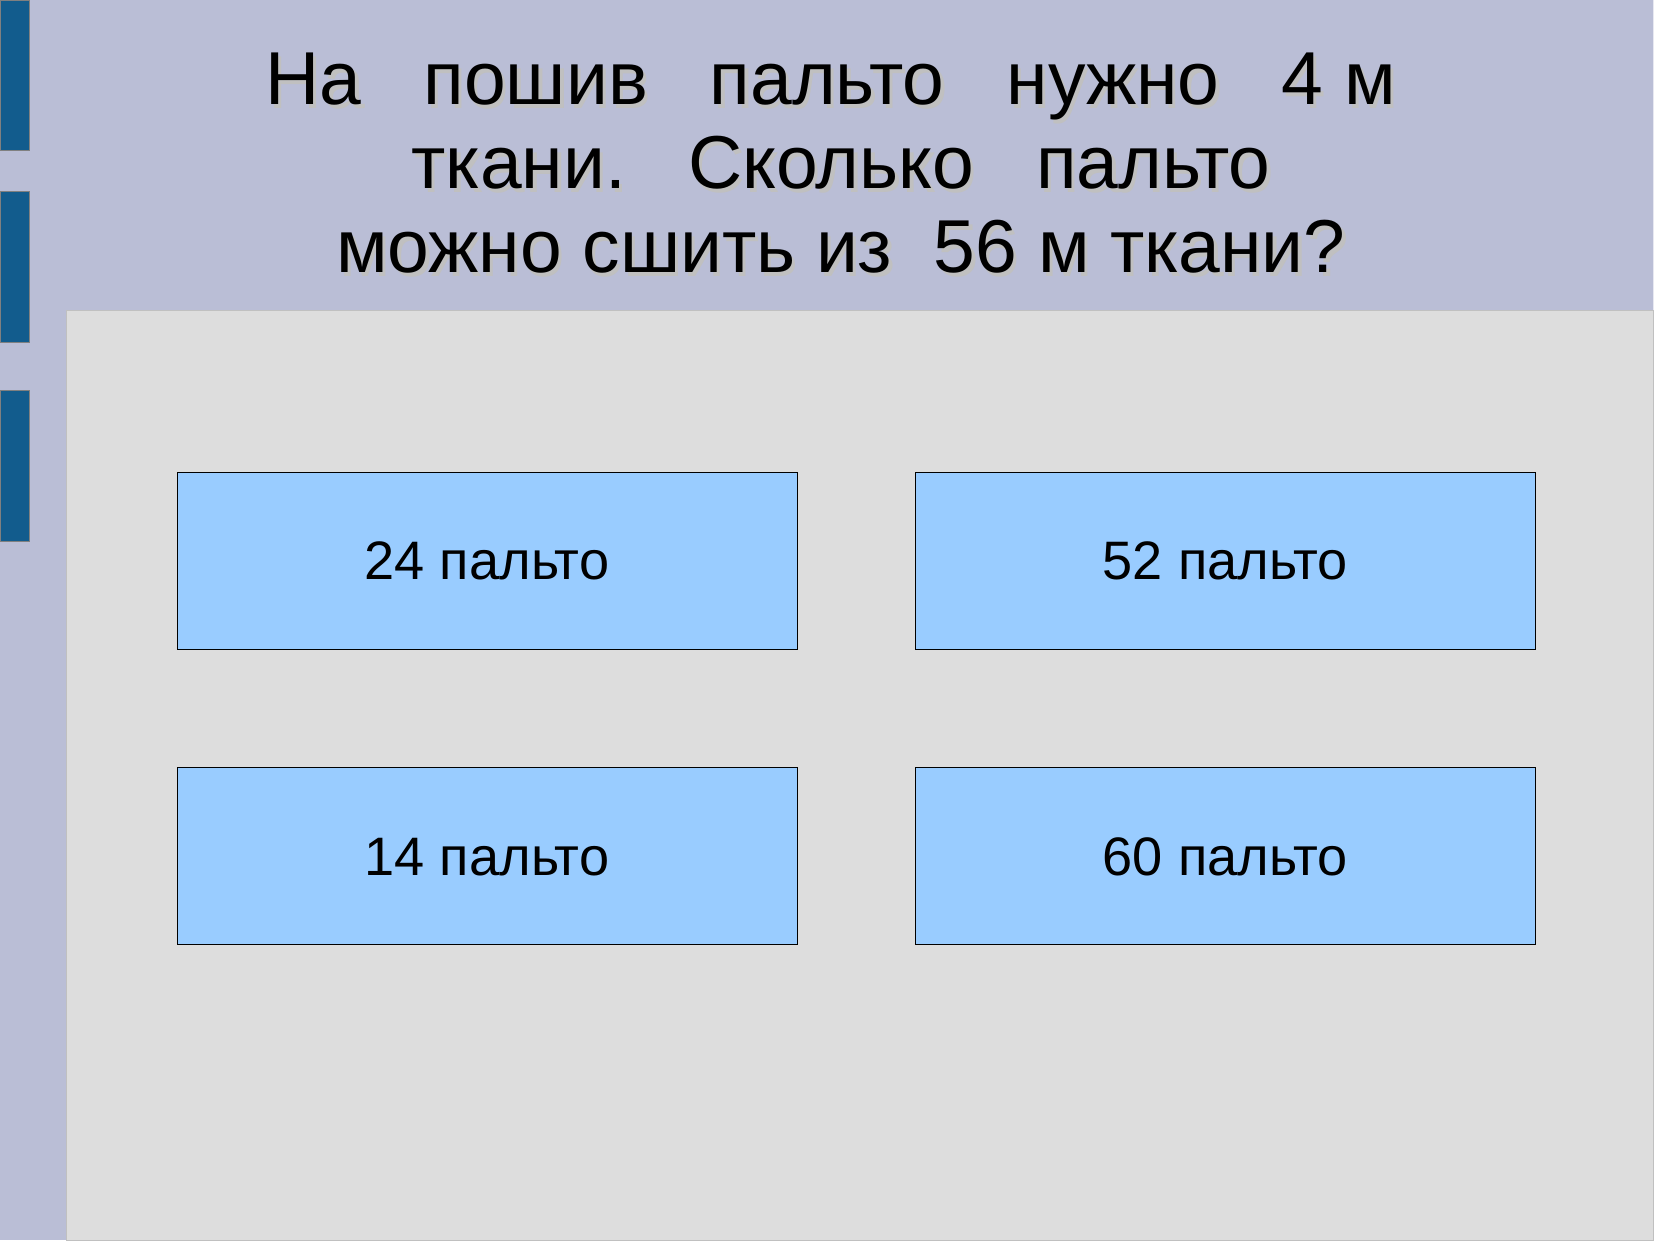

На пошив пальто нужно 4 м ткани. Сколько пальто
можно сшить из 56 м ткани?
24 пальто
52 пальто
14 пальто
60 пальто